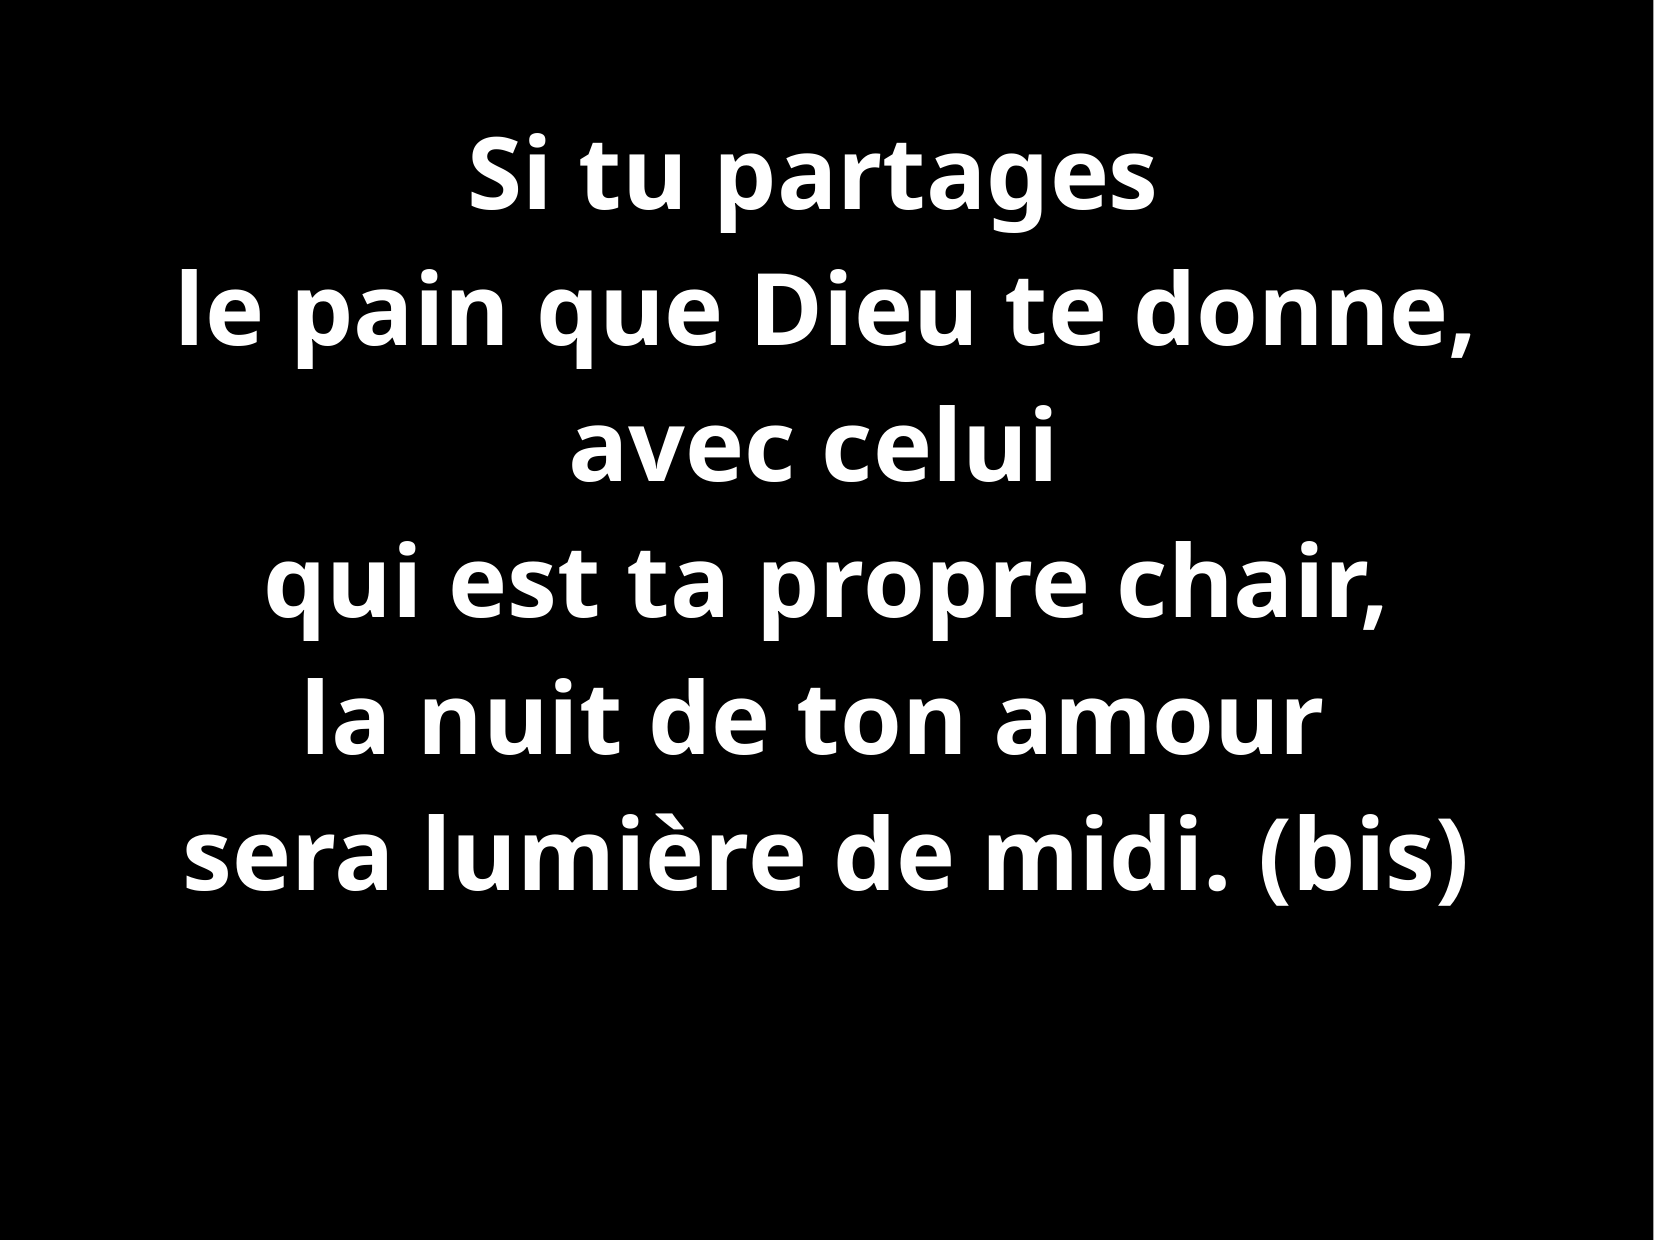

# Si tu partages
le pain que Dieu te donne,
avec celui
qui est ta propre chair,
la nuit de ton amour
sera lumière de midi. (bis)